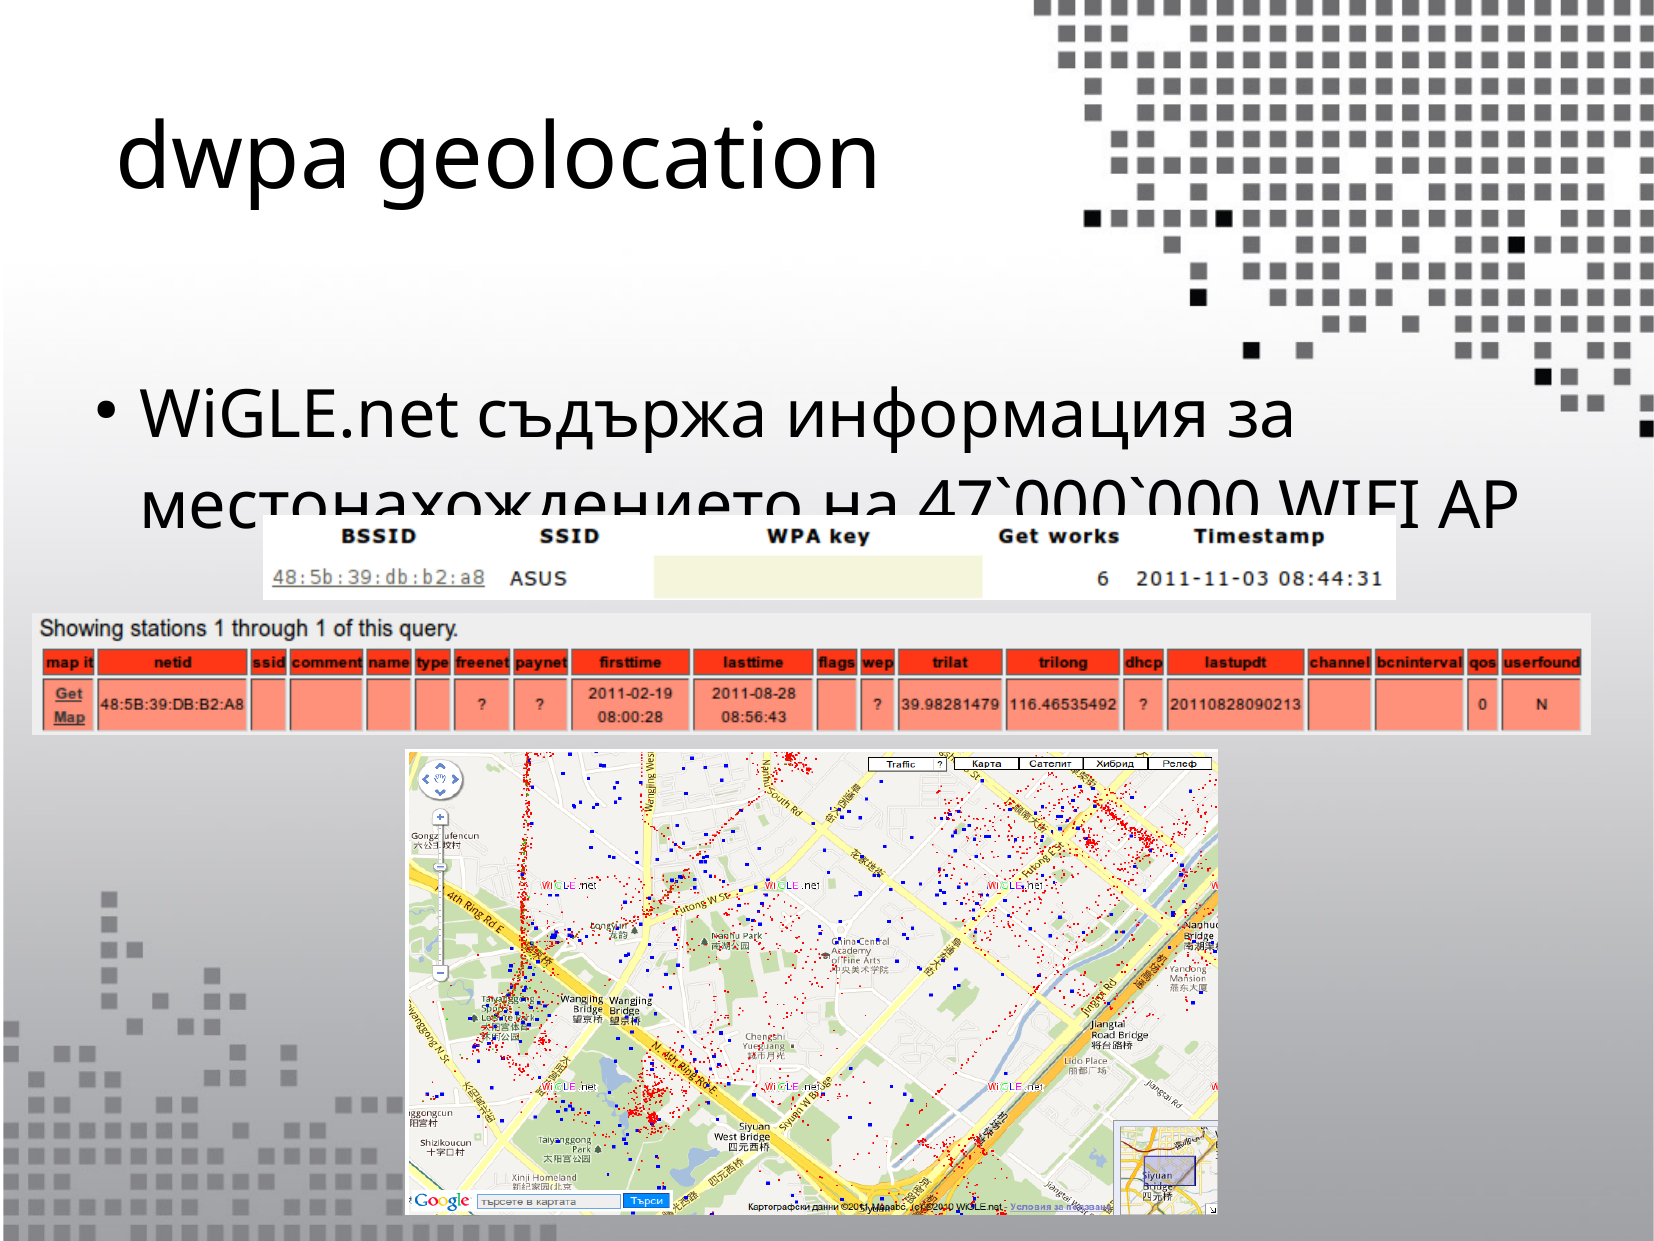

# dwpa geolocation
WiGLE.net съдържа информация за местонахождението на 47`000`000 WIFI AP